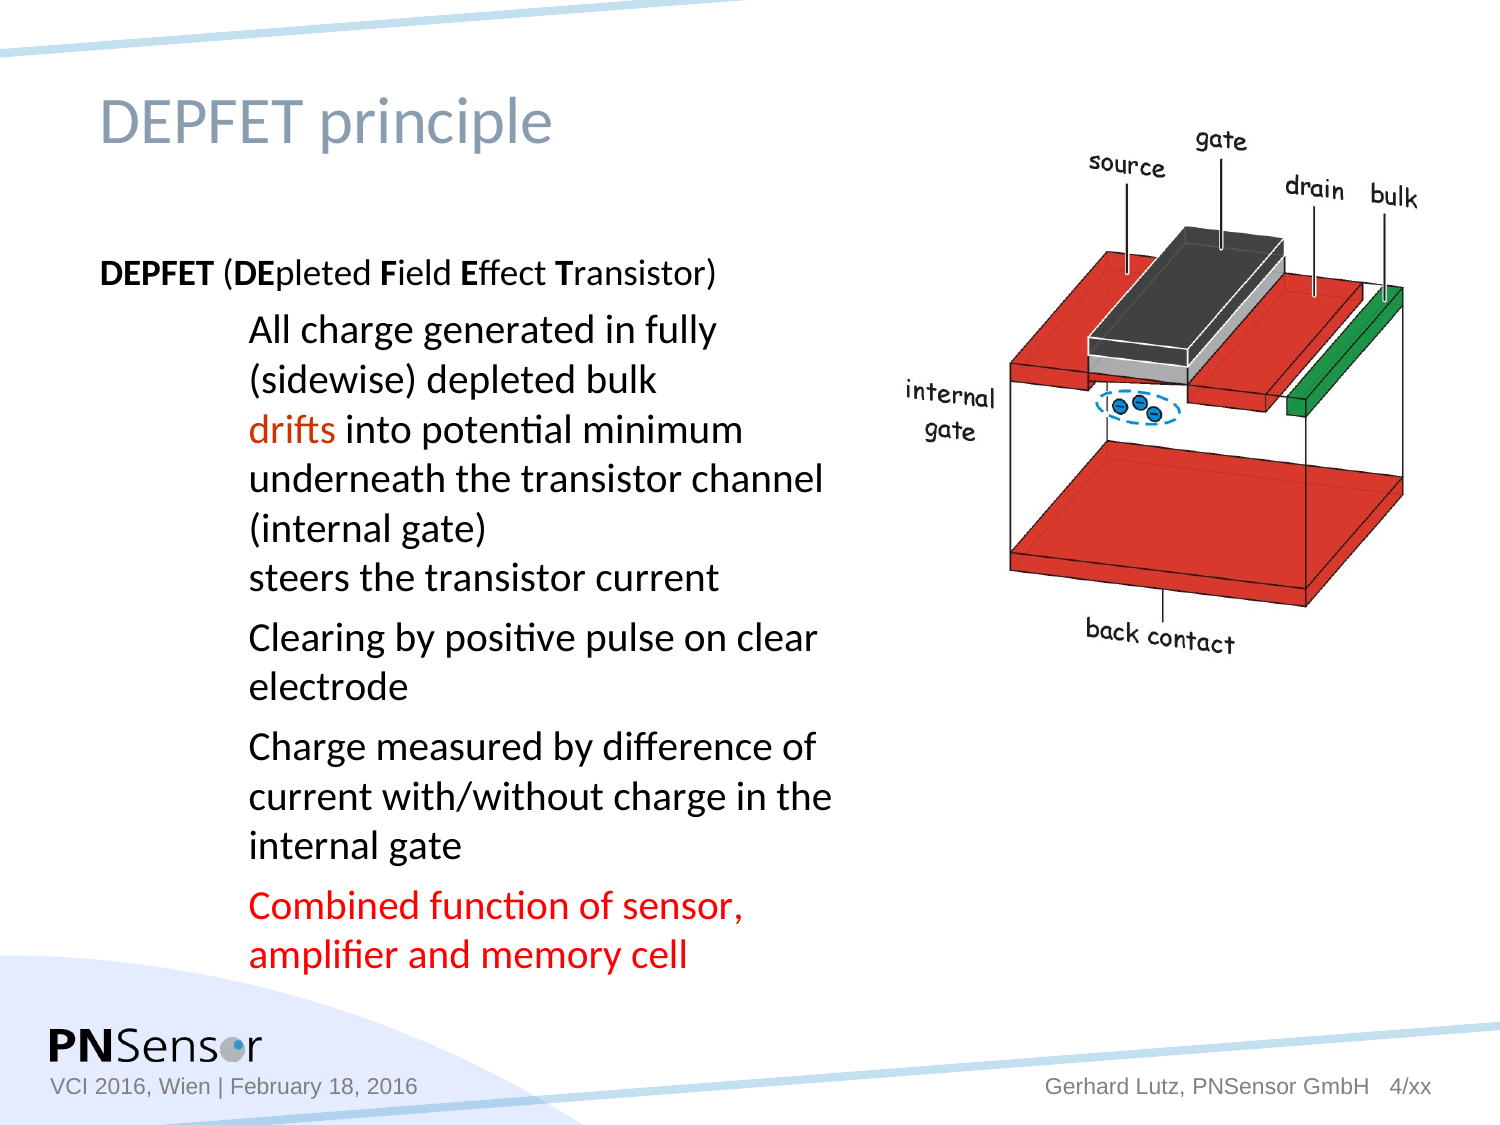

# DEPFET principle
DEPFET (DEpleted Field Effect Transistor)
All charge generated in fully (sidewise) depleted bulk
drifts into potential minimum underneath the transistor channel (internal gate)
steers the transistor current
Clearing by positive pulse on clear electrode
Charge measured by difference of current with/without charge in the internal gate
Combined function of sensor, amplifier and memory cell